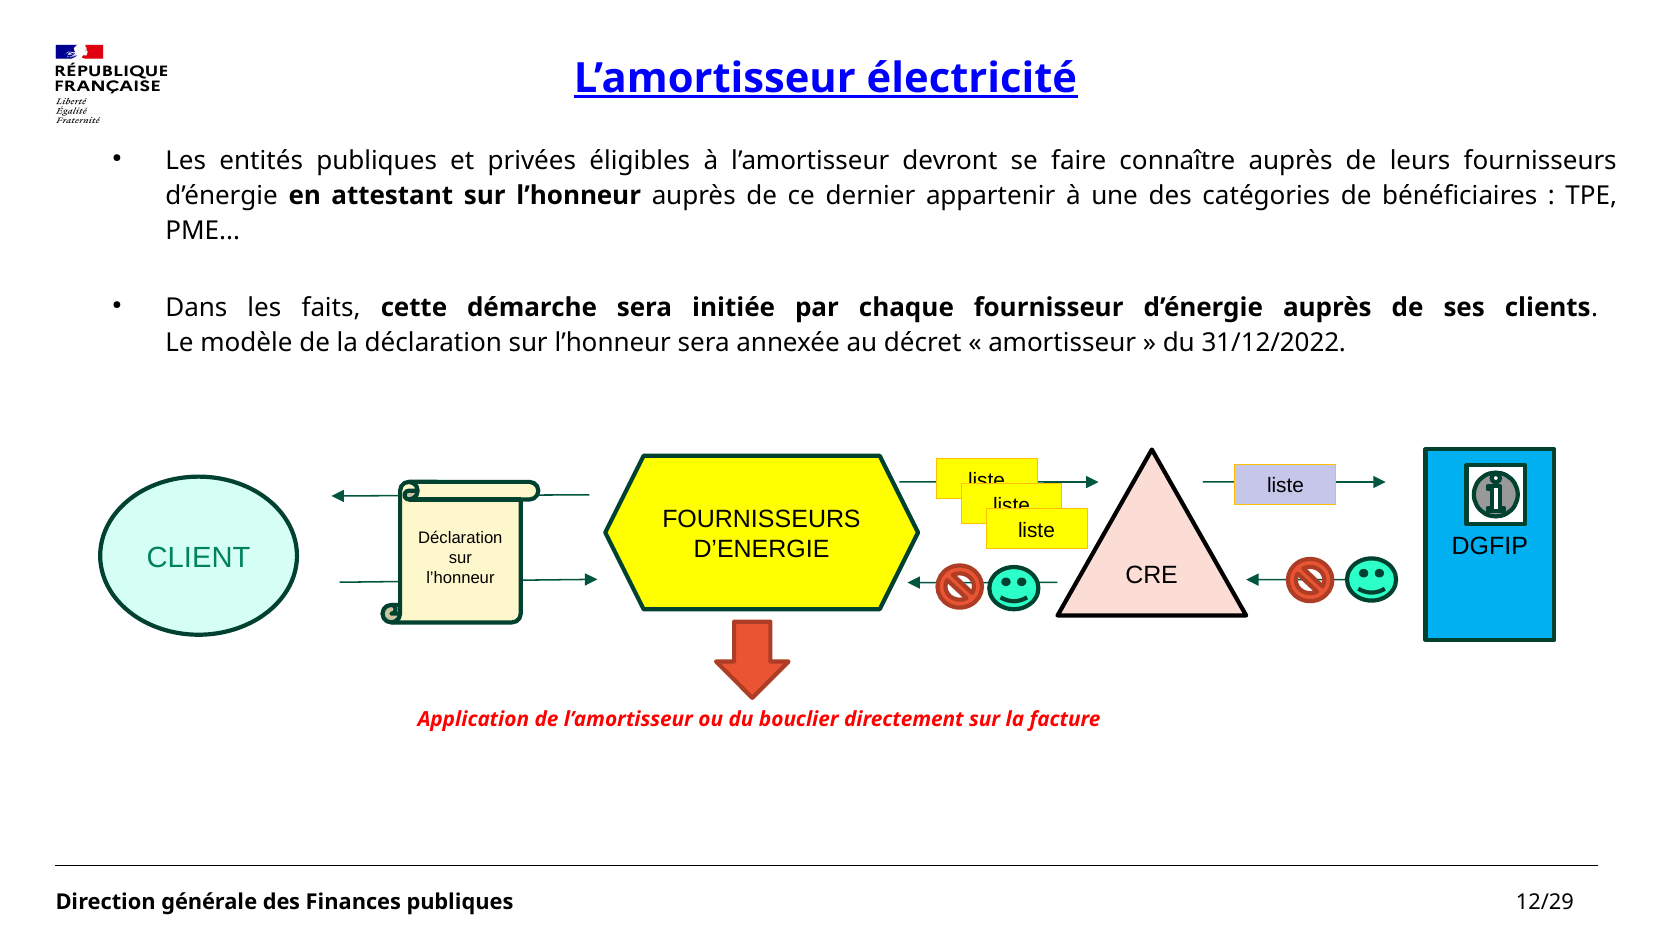

L’amortisseur électricité
# Les entités publiques et privées éligibles à l’amortisseur devront se faire connaître auprès de leurs fournisseurs d’énergie en attestant sur l’honneur auprès de ce dernier appartenir à une des catégories de bénéficiaires : TPE, PME...
Dans les faits, cette démarche sera initiée par chaque fournisseur d’énergie auprès de ses clients.
Le modèle de la déclaration sur l’honneur sera annexée au décret « amortisseur » du 31/12/2022.
DGFIP
CRE
FOURNISSEURSD’ENERGIE
liste
liste
CLIENT
Déclaration sur l’honneur
liste
liste
Application de l’amortisseur ou du bouclier directement sur la facture